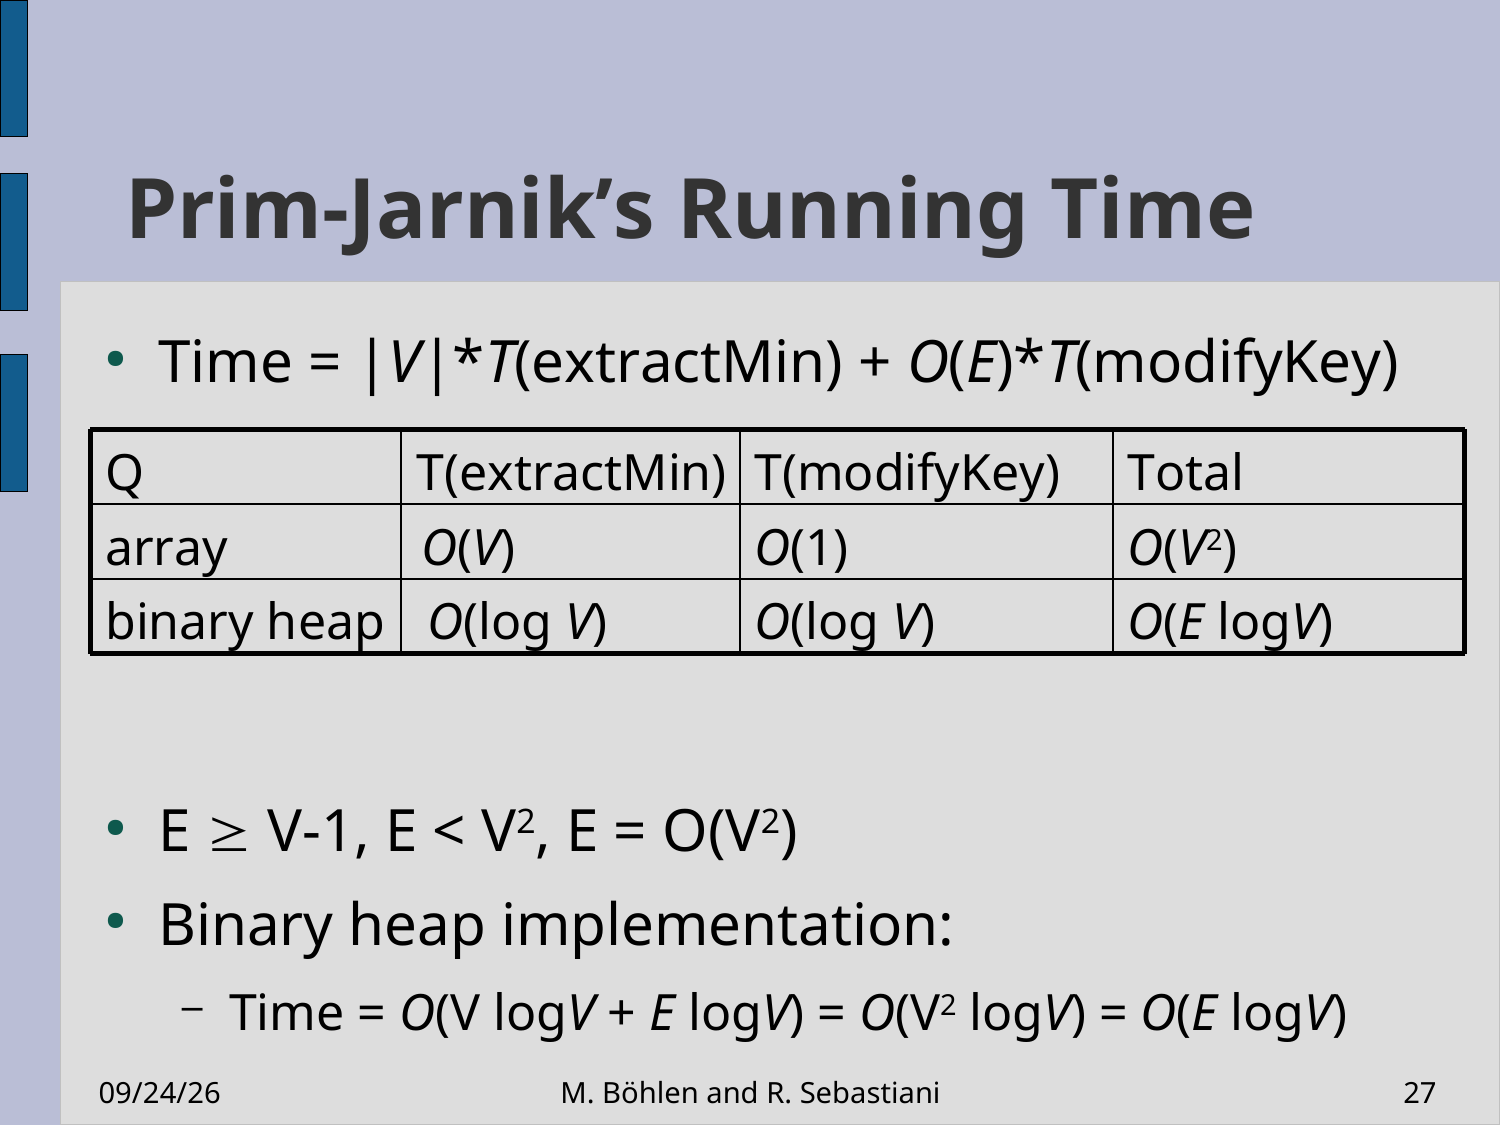

# Prim-Jarnik’s Running Time
Time = |V|*T(extractMin) + O(E)*T(modifyKey)
E ≥ V-1, E < V2, E = O(V2)
Binary heap implementation:
Time = O(V logV + E logV) = O(V2 logV) = O(E logV)
Q
T(extractMin)
T(modifyKey)
Total
array
O(V)
O(1)
O(V2)
binary heap
O(log V)
O(log V)
O(E logV)
M. Böhlen and R. Sebastiani
27